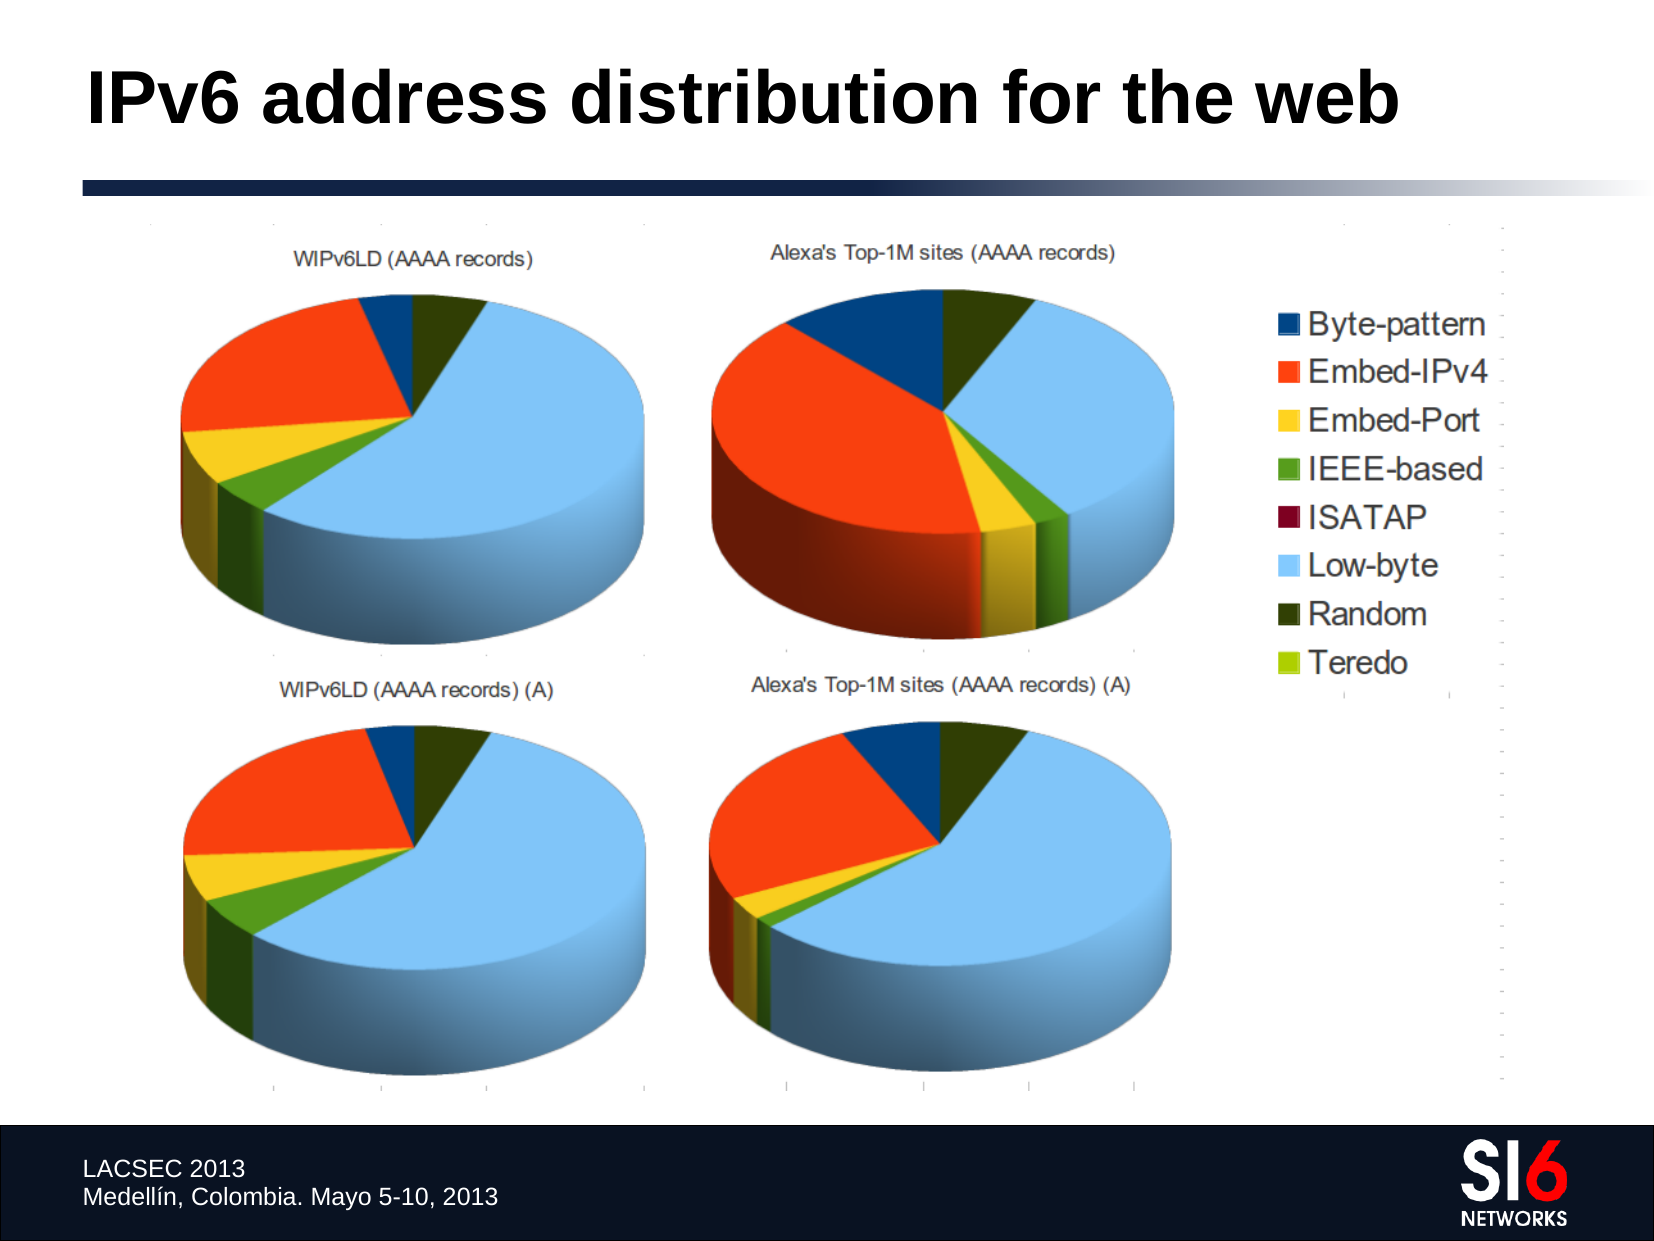

# IPv6 address distribution for the web